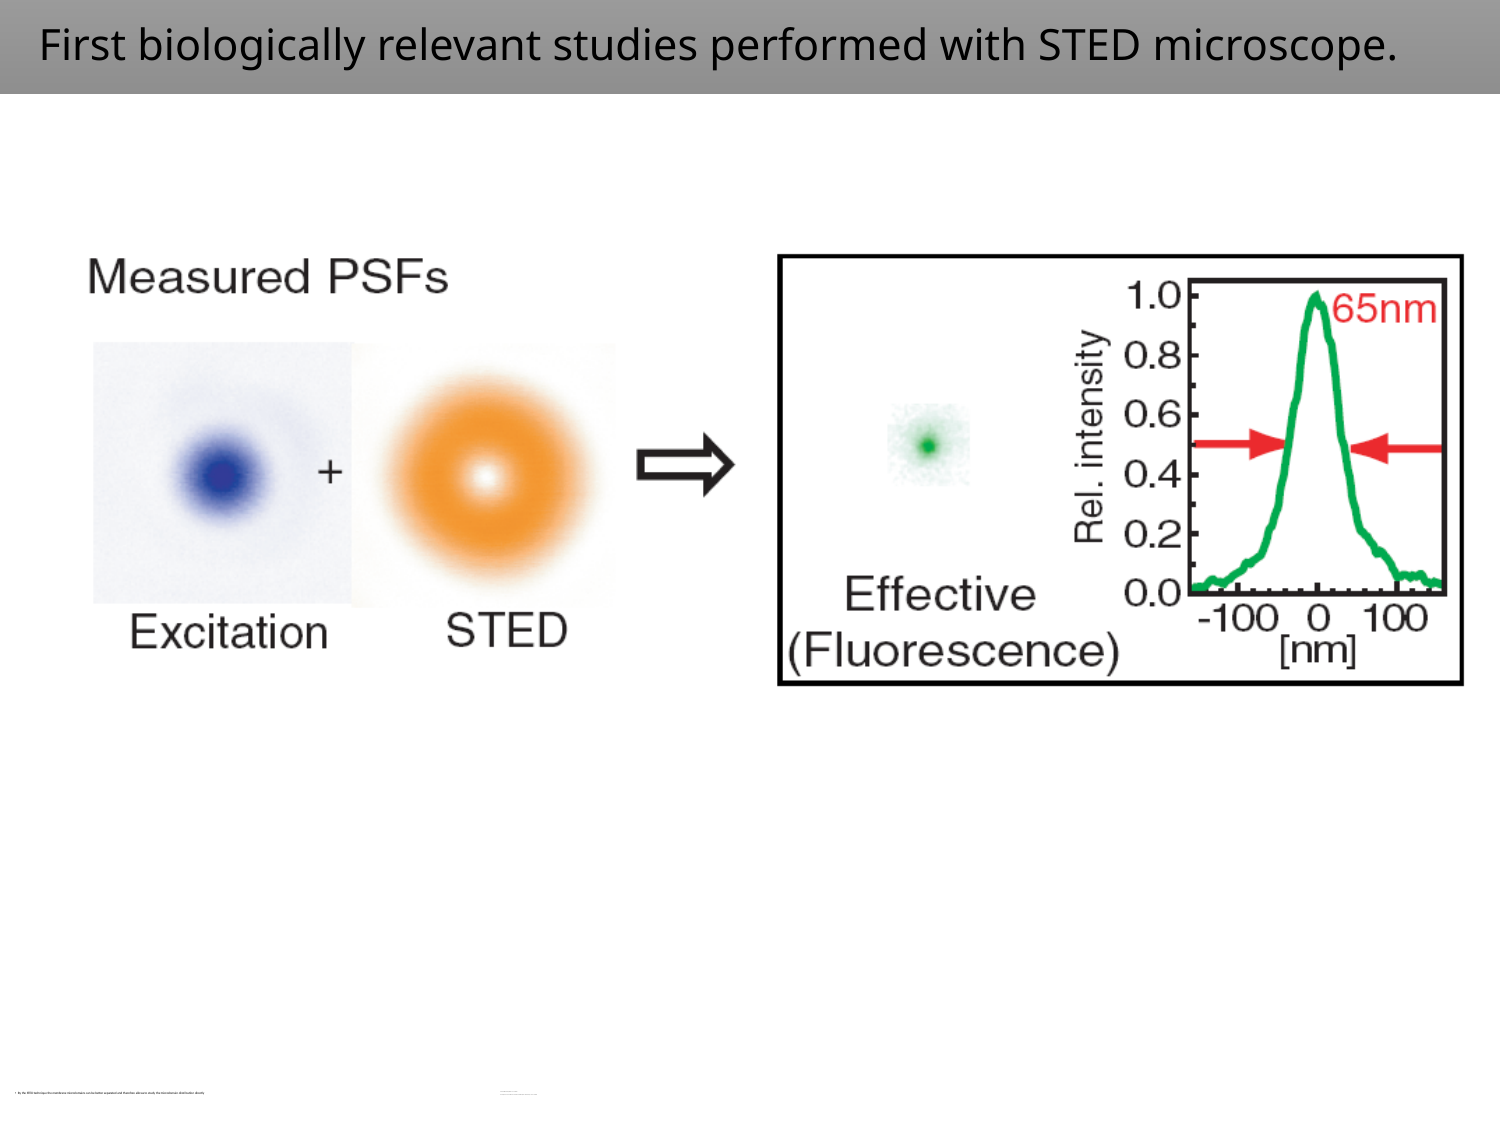

# First biologically relevant studies performed with STED microscope.
By the STED technique the membrane microdomains can be better separated and therefore allows to study the microdomain distribution directly
PSF of the STED microscope was about 65 nm FWHM
This corresponds to a 9-fold reduction of the focal volume with respect to the confocal spot of 195 nm FWHM